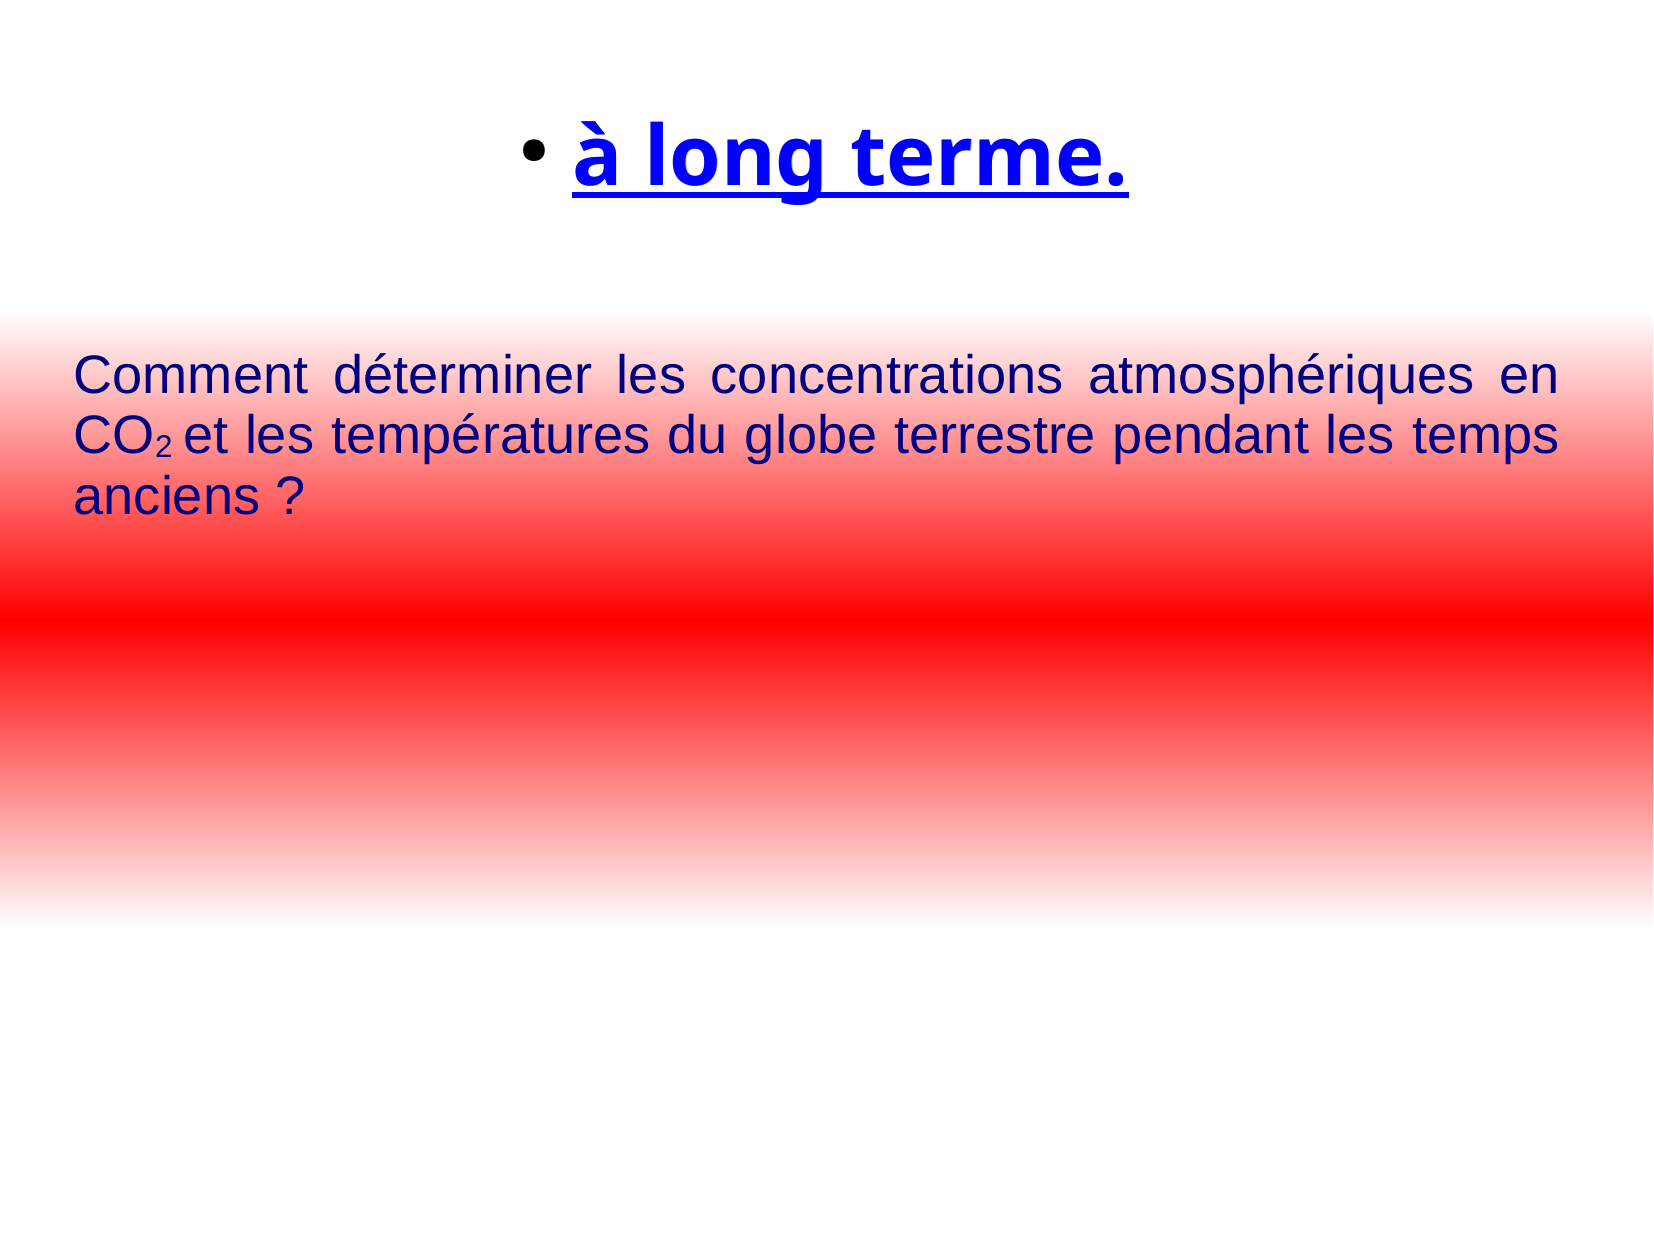

# à long terme.
Comment déterminer les concentrations atmosphériques en CO2 et les températures du globe terrestre pendant les temps anciens ?